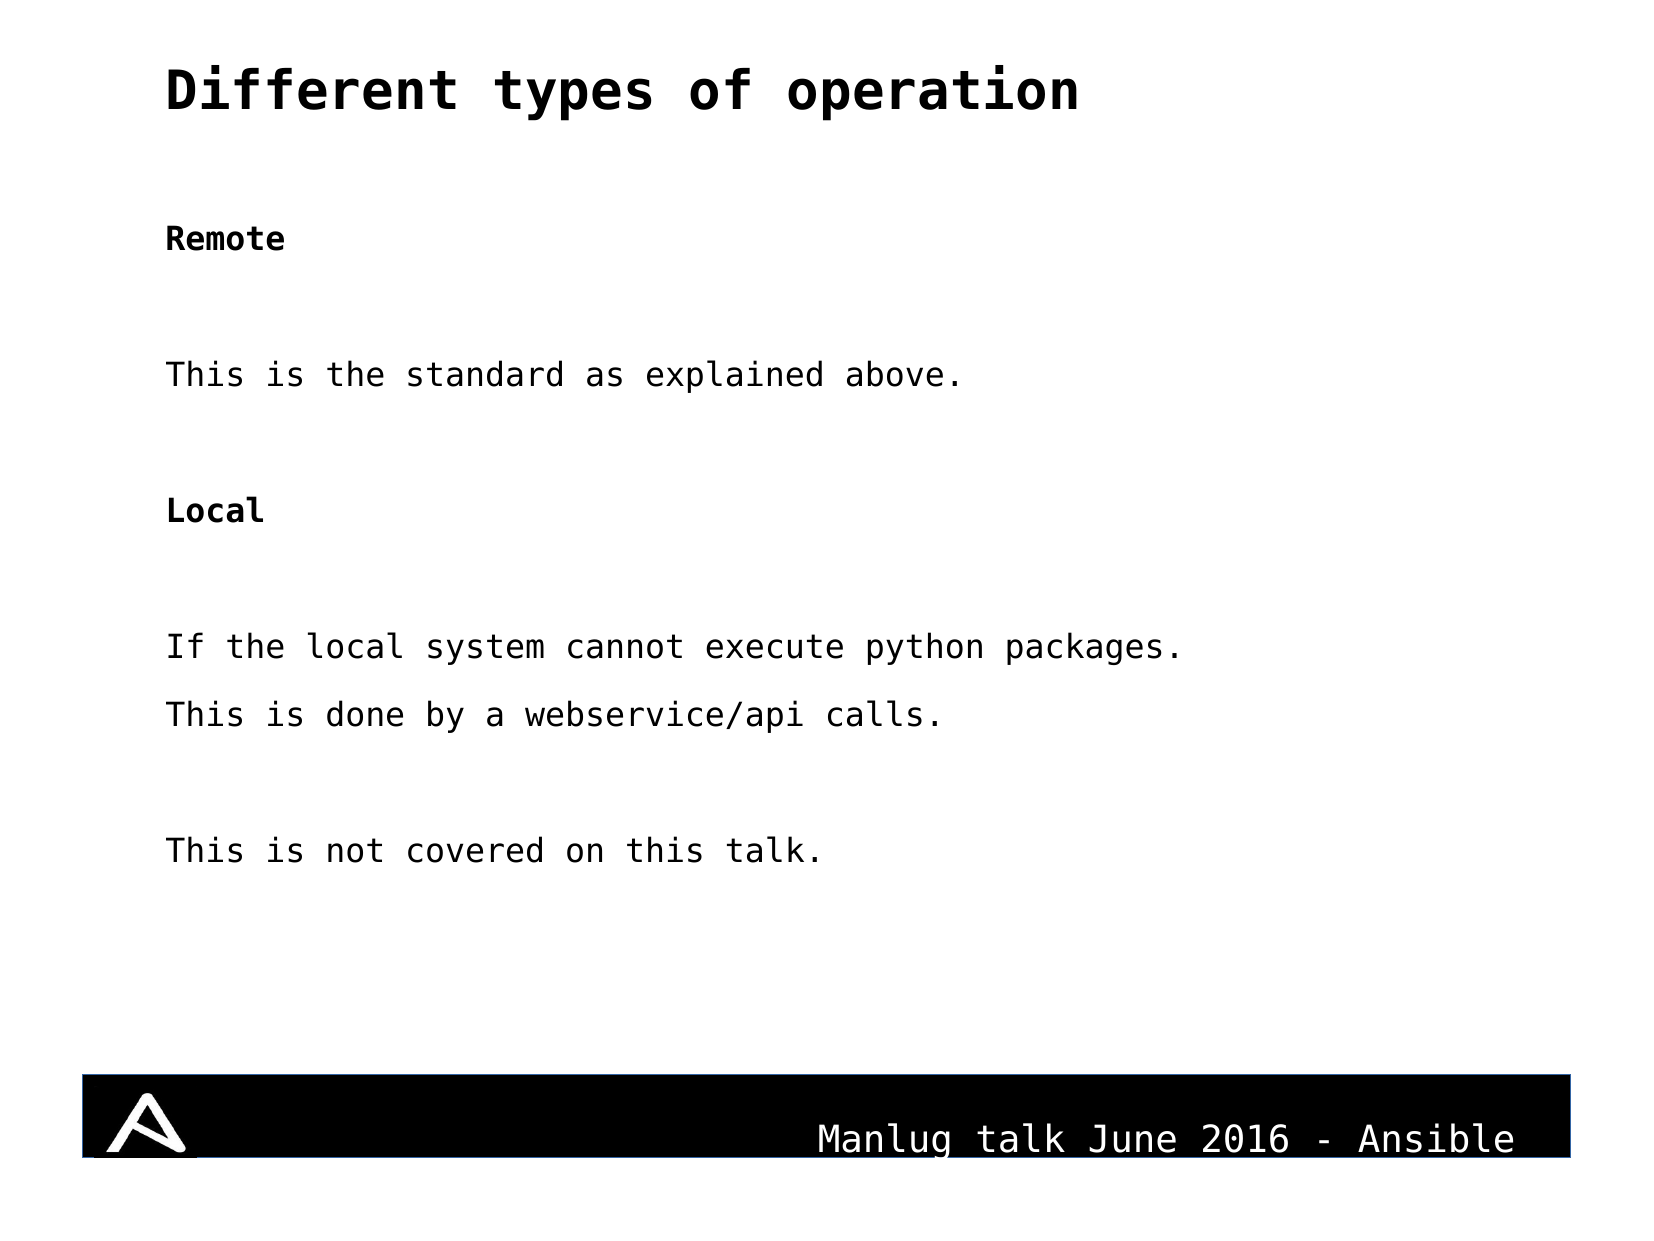

#
Different types of operation
Remote
This is the standard as explained above.
Local
If the local system cannot execute python packages.
This is done by a webservice/api calls.
This is not covered on this talk.
Manlug talk June 2016 - Ansible